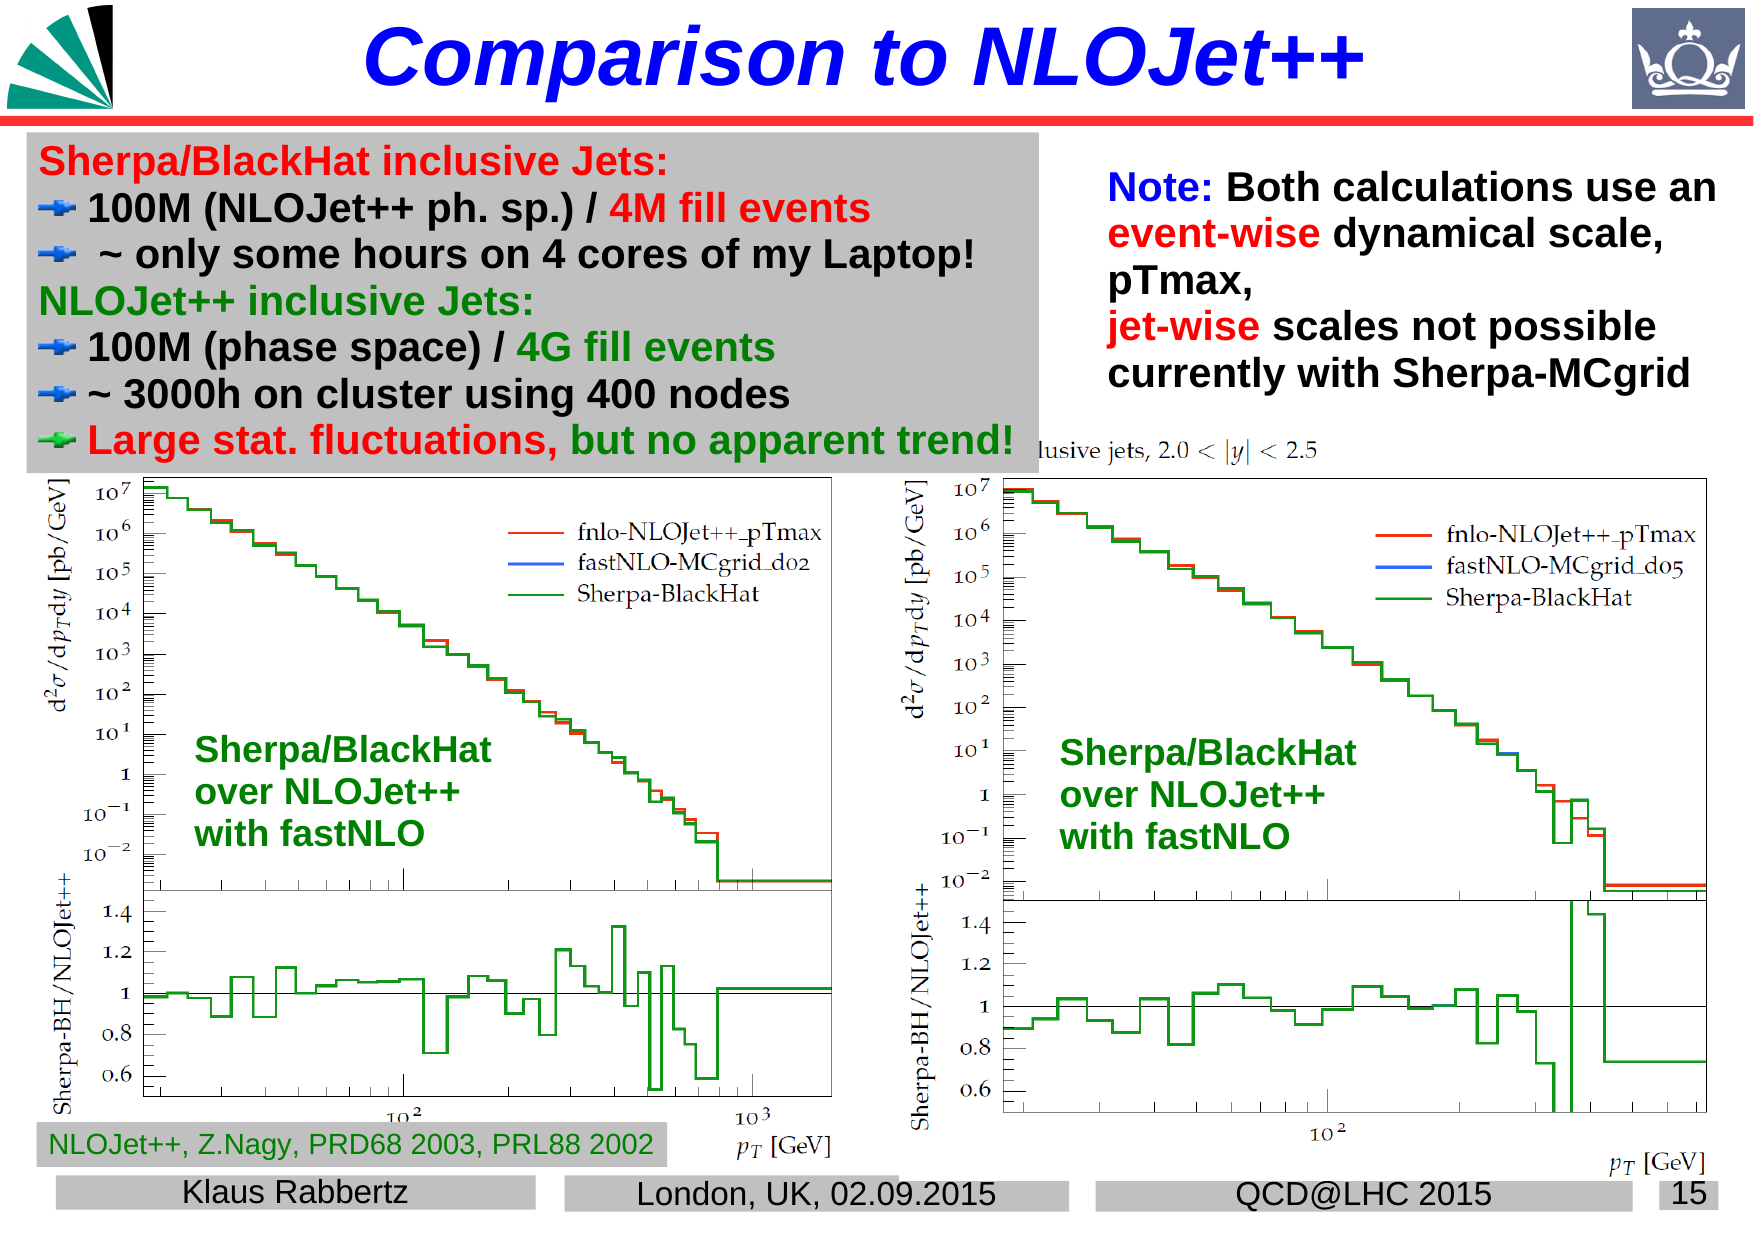

# Comparison to NLOJet++
Sherpa/BlackHat inclusive Jets:
 100M (NLOJet++ ph. sp.) / 4M fill events
 ~ only some hours on 4 cores of my Laptop!
NLOJet++ inclusive Jets:
 100M (phase space) / 4G fill events
 ~ 3000h on cluster using 400 nodes
 Large stat. fluctuations, but no apparent trend!
Note: Both calculations use an
event-wise dynamical scale,
pTmax,
jet-wise scales not possible
currently with Sherpa-MCgrid
Sherpa/BlackHat
over NLOJet++
with fastNLO
Sherpa/BlackHat
over NLOJet++
with fastNLO
NLOJet++, Z.Nagy, PRD68 2003, PRL88 2002